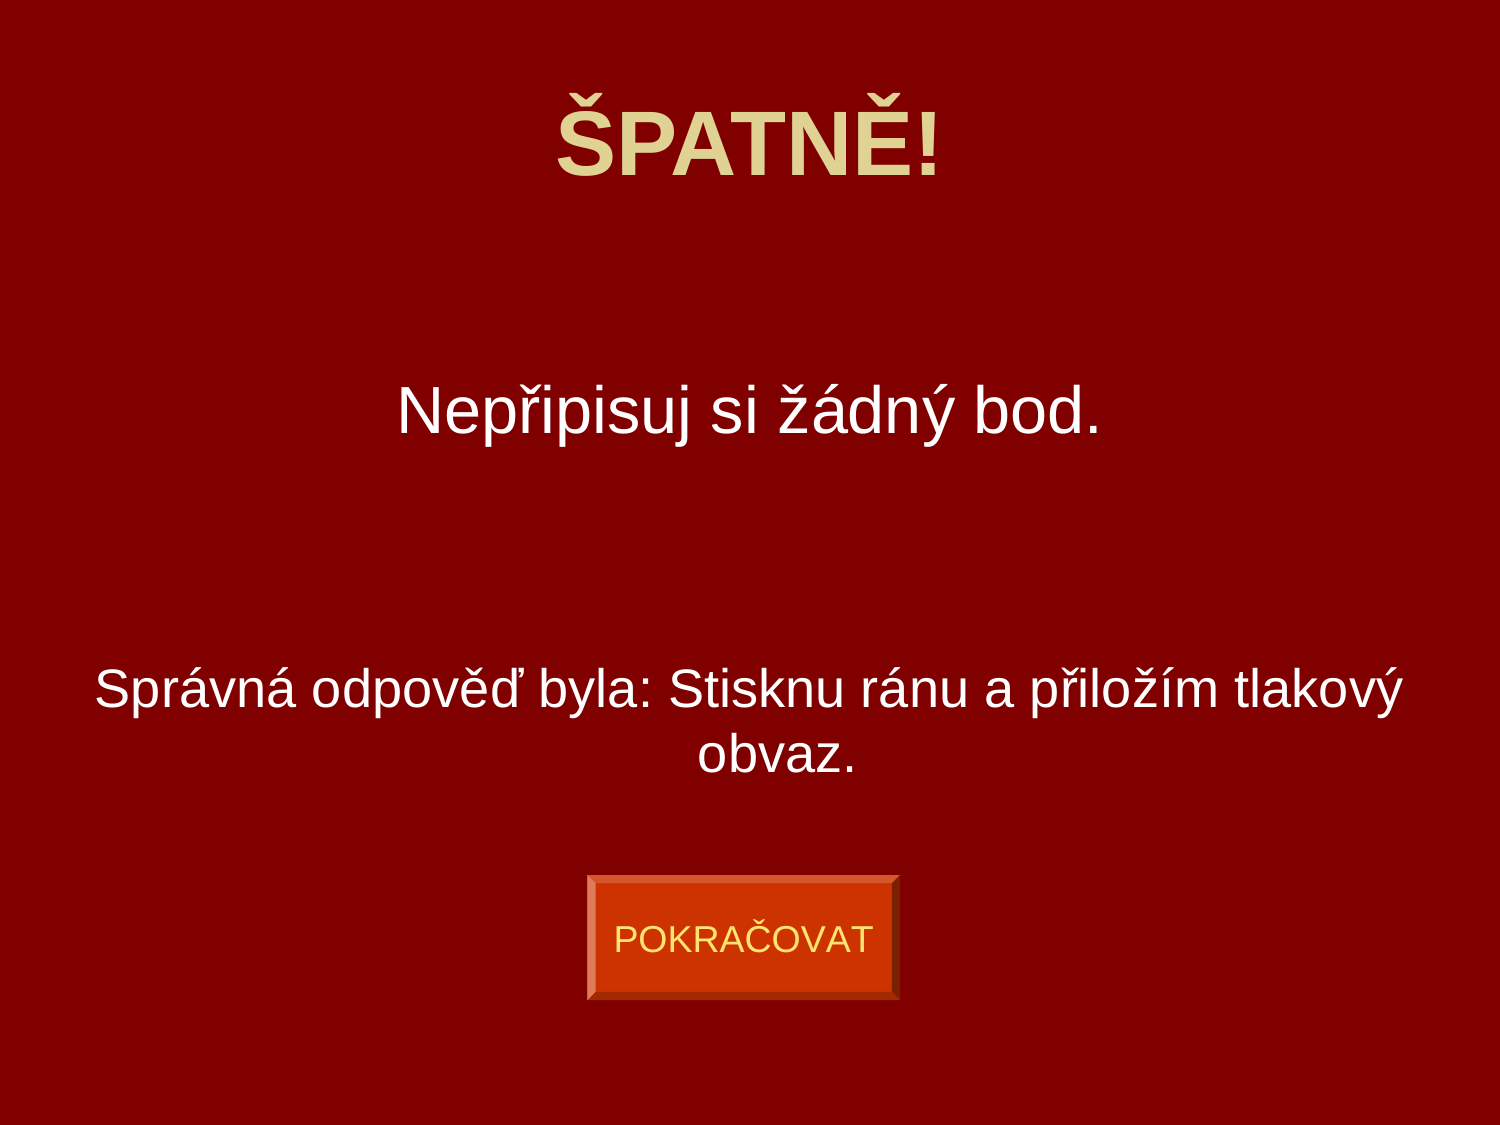

# ŠPATNĚ!
Nepřipisuj si žádný bod.
Správná odpověď byla: Stisknu ránu a přiložím tlakový obvaz.
POKRAČOVAT